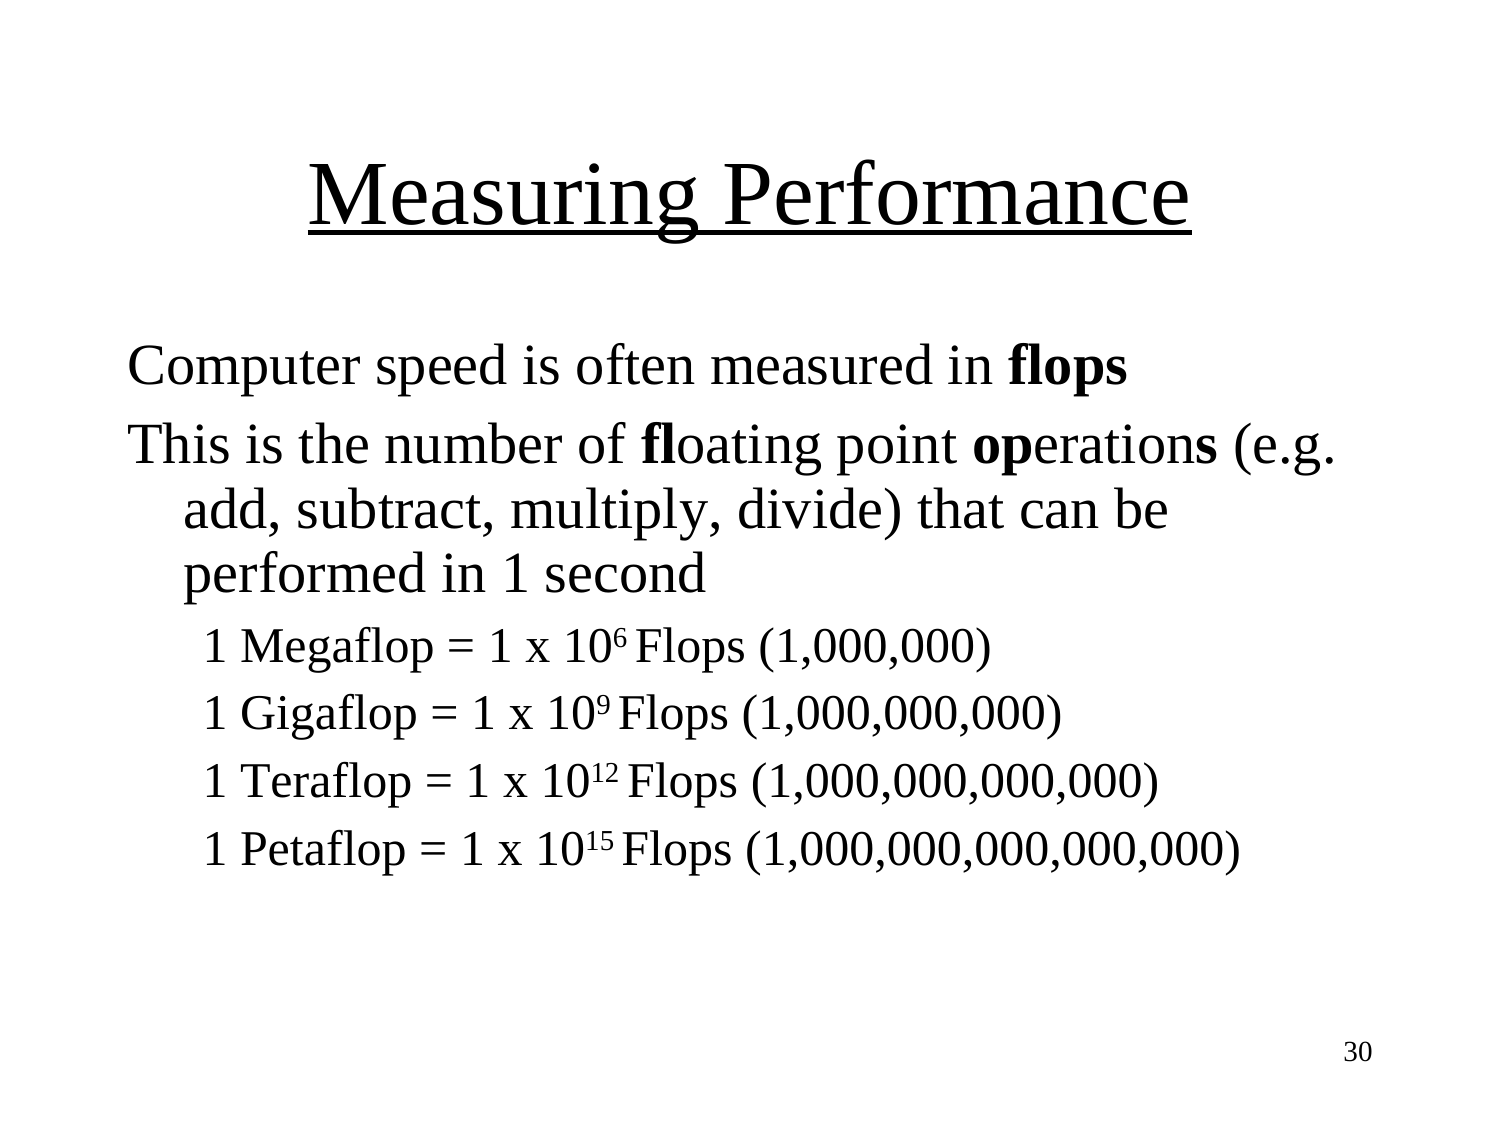

# Measuring Performance
Computer speed is often measured in flops
This is the number of floating point operations (e.g. add, subtract, multiply, divide) that can be performed in 1 second
1 Megaflop = 1 x 106 Flops (1,000,000)
1 Gigaflop = 1 x 109 Flops (1,000,000,000)
1 Teraflop = 1 x 1012 Flops (1,000,000,000,000)
1 Petaflop = 1 x 1015 Flops (1,000,000,000,000,000)